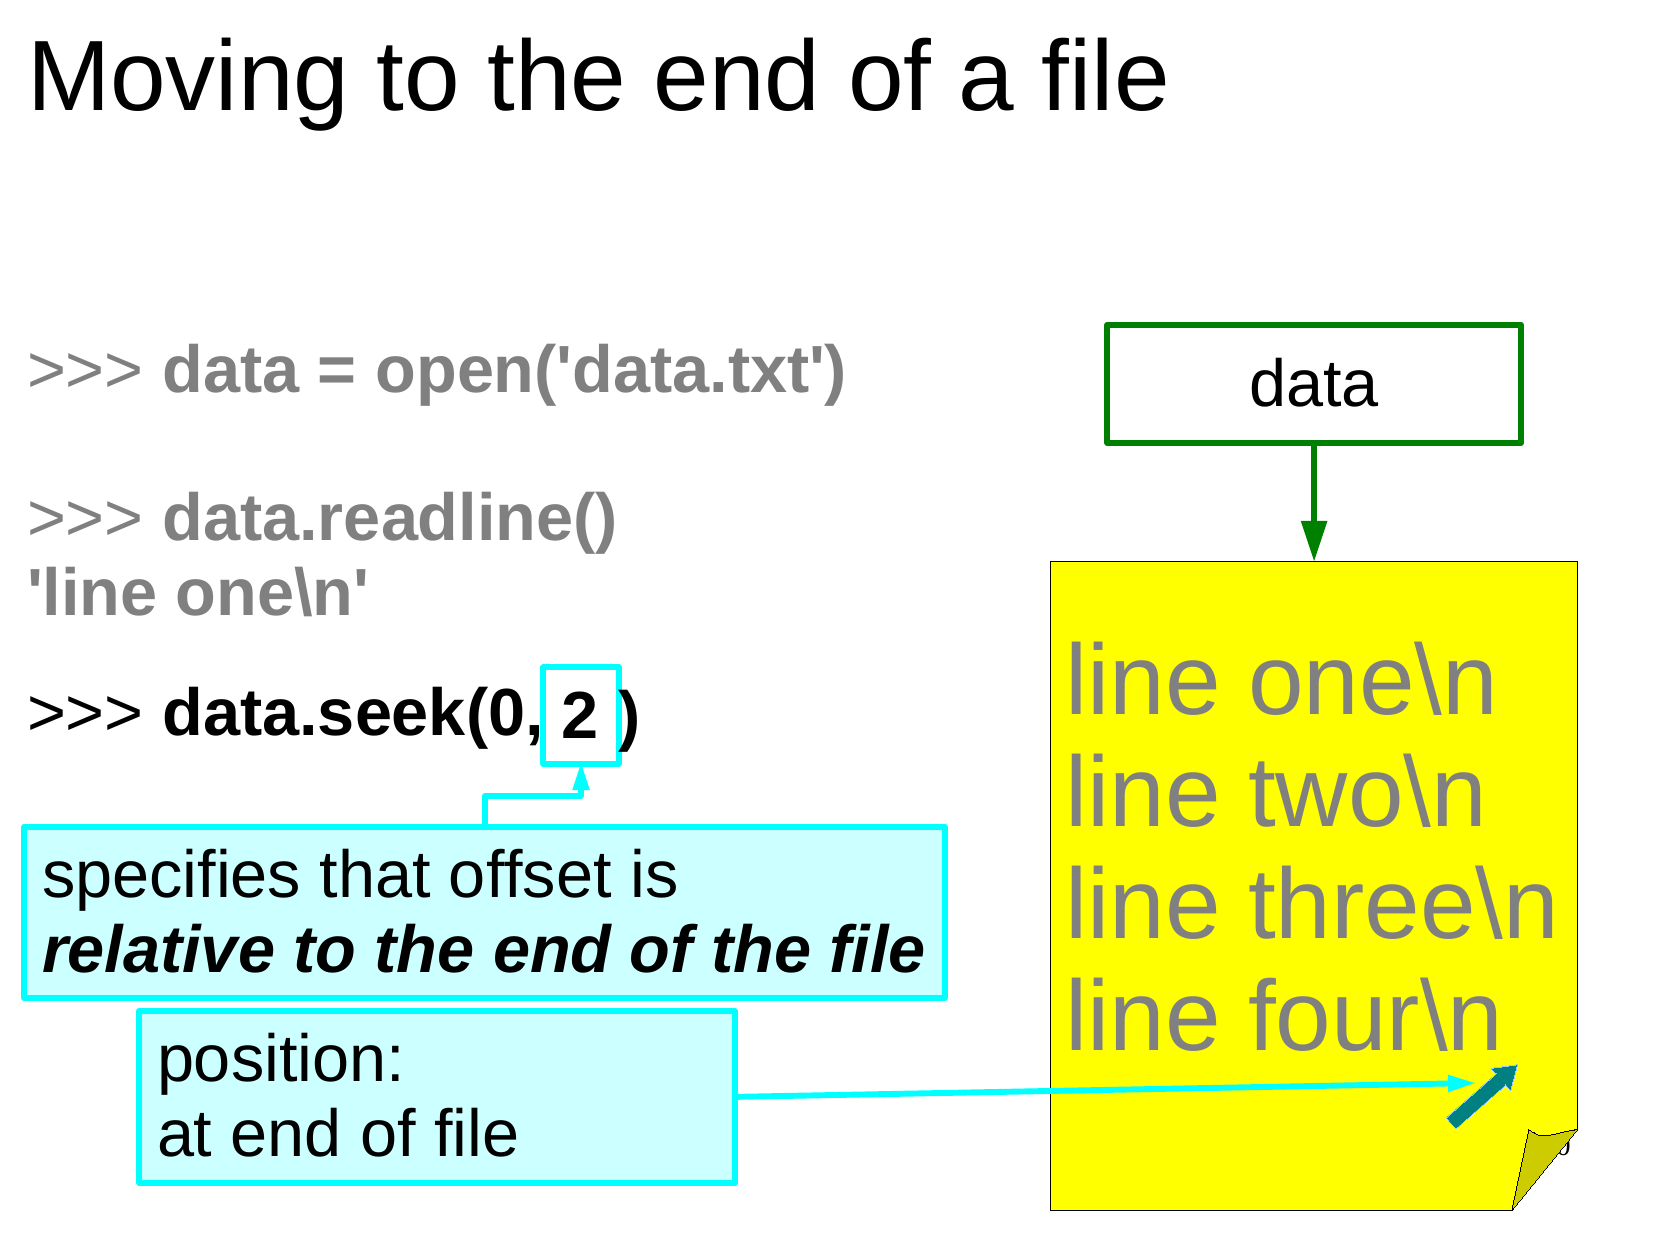

Moving to the end of a file
>>> data = open('data.txt')
data
>>> data.readline()
'line one\n'
line one\n
line two\n
line three\n
line four\n
>>> data.seek(0,
2
)
specifies that offset is
relative to the end of the file
position:
at end of file
50